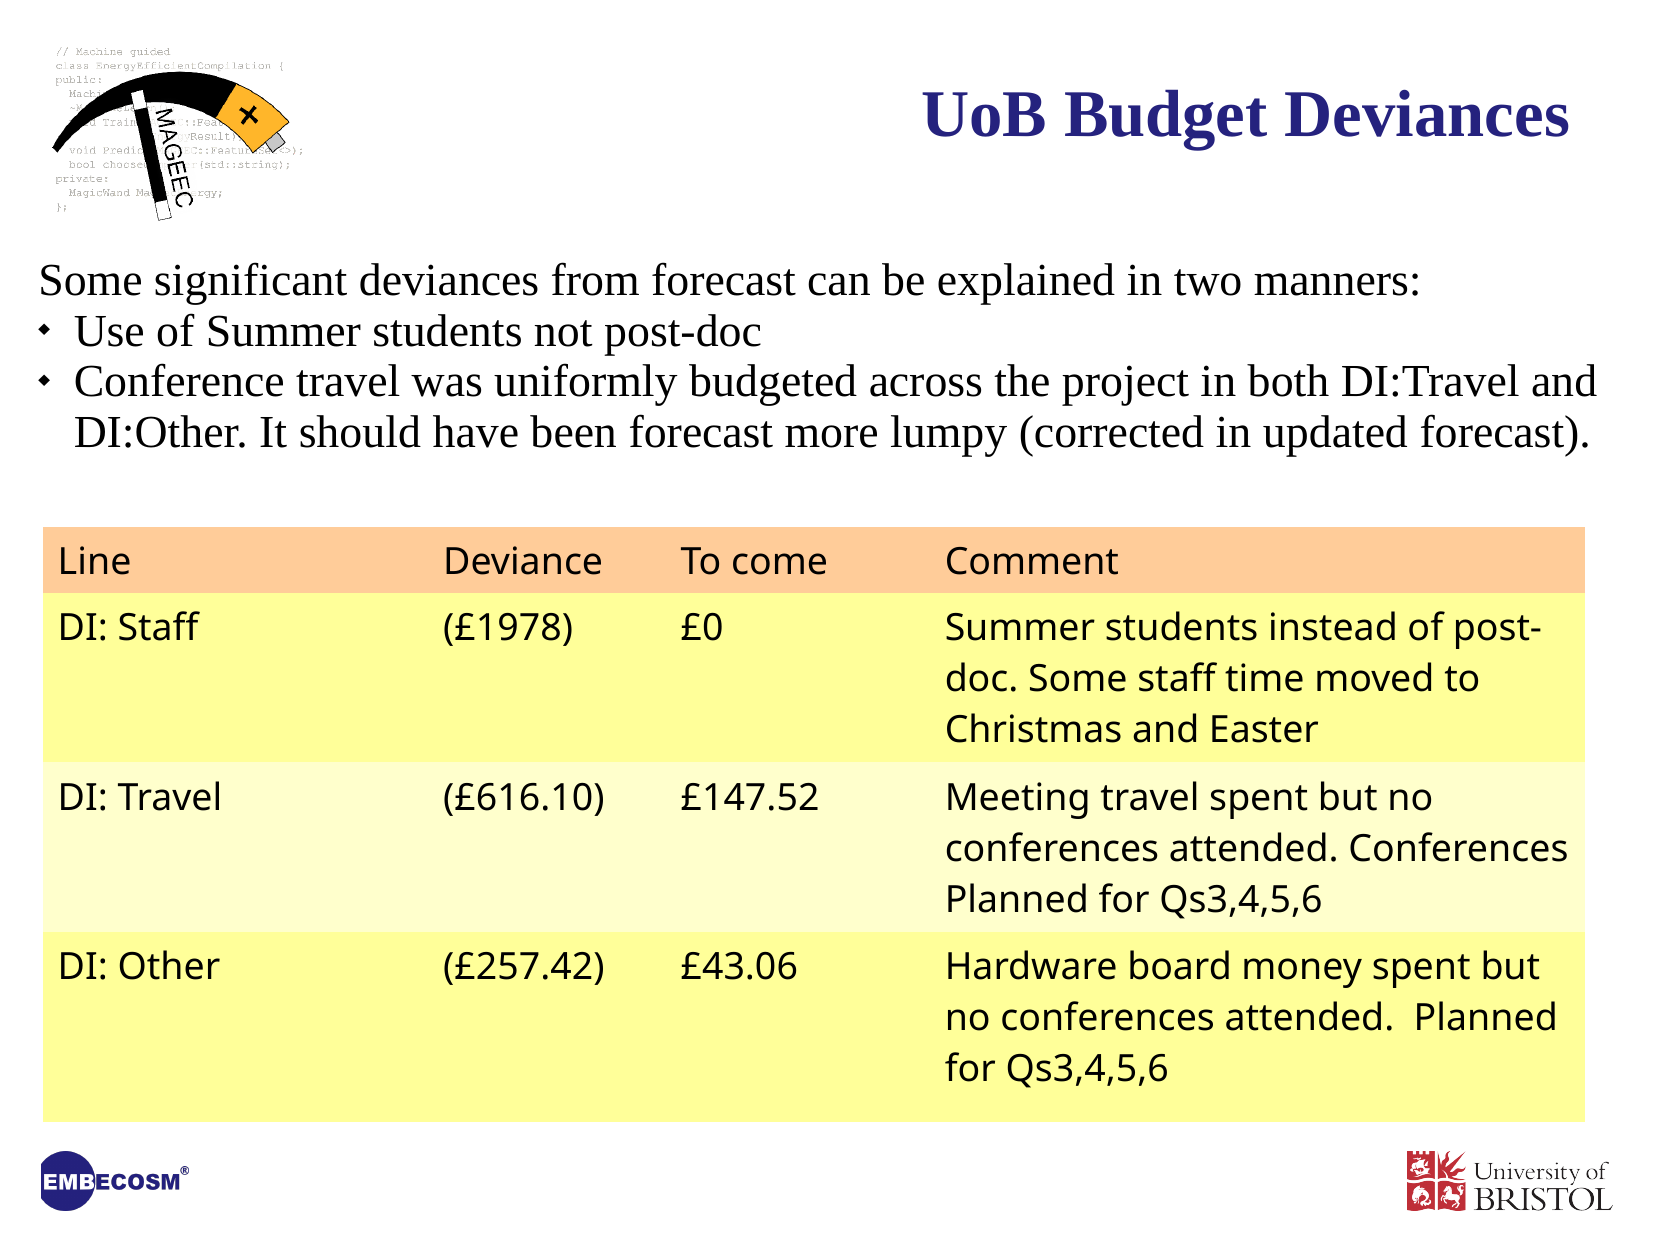

# UoB Budget Deviances
Some significant deviances from forecast can be explained in two manners:
Use of Summer students not post-doc
Conference travel was uniformly budgeted across the project in both DI:Travel and DI:Other. It should have been forecast more lumpy (corrected in updated forecast).
| Line | Deviance | To come | Comment |
| --- | --- | --- | --- |
| DI: Staff | (£1978) | £0 | Summer students instead of post-doc. Some staff time moved to Christmas and Easter |
| DI: Travel | (£616.10) | £147.52 | Meeting travel spent but no conferences attended. Conferences Planned for Qs3,4,5,6 |
| DI: Other | (£257.42) | £43.06 | Hardware board money spent but no conferences attended. Planned for Qs3,4,5,6 |